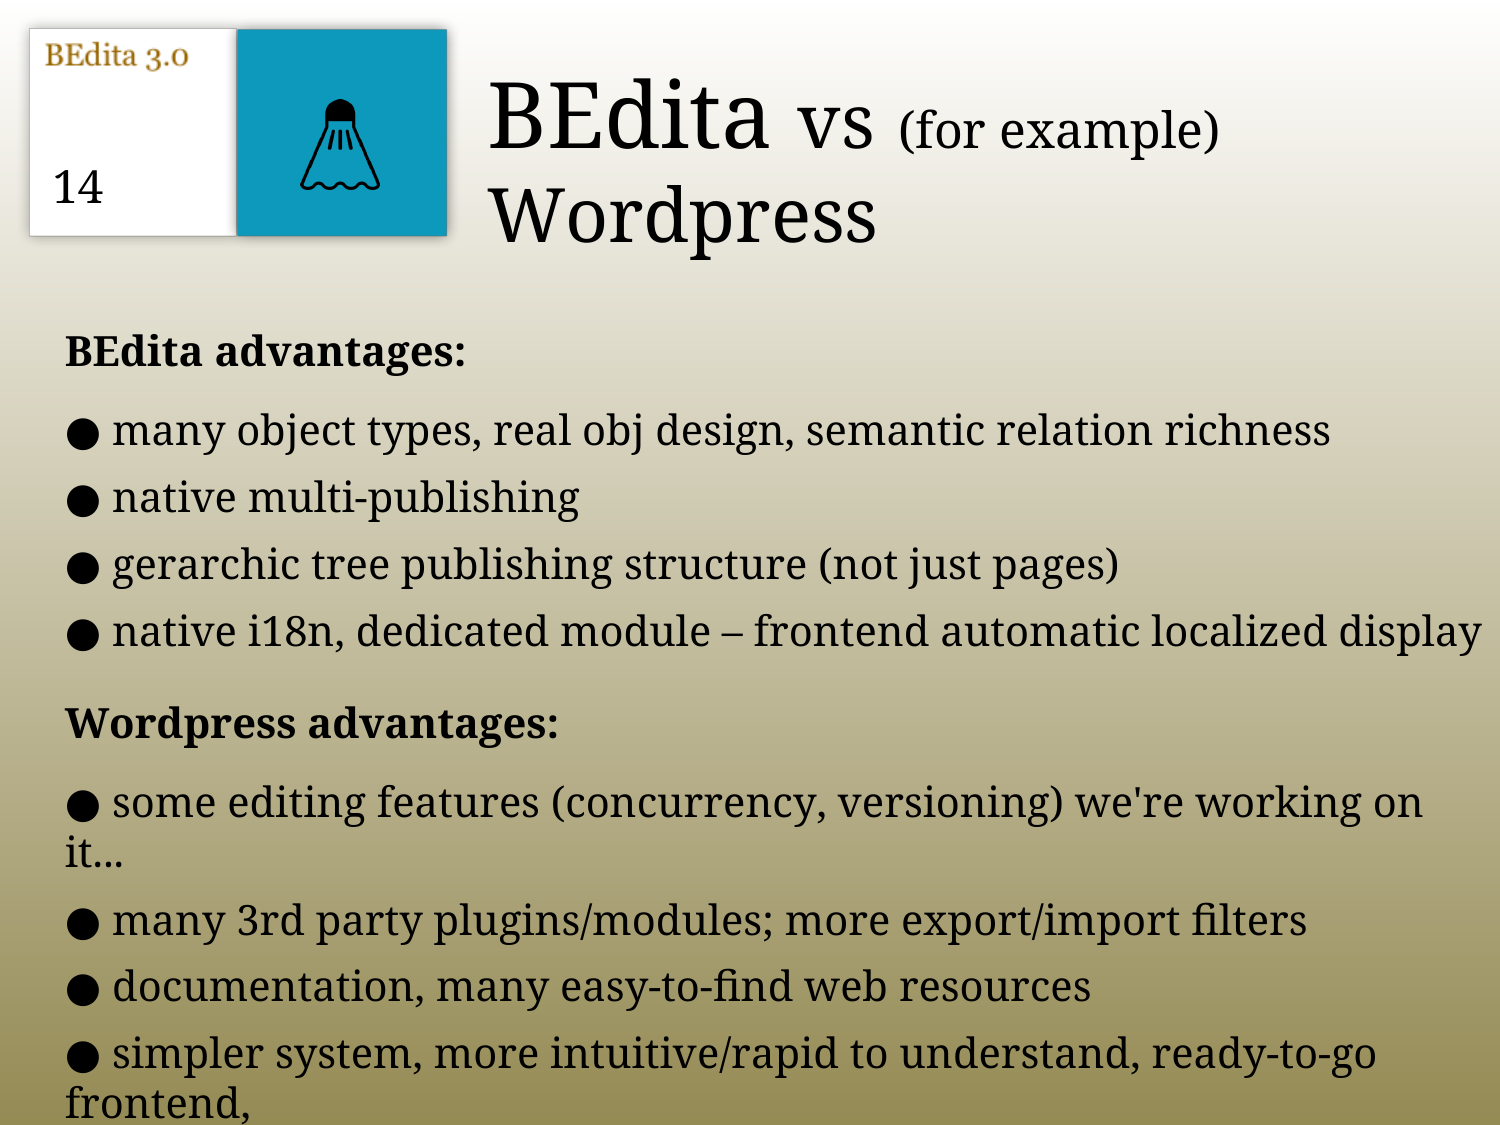

BEdita vs (for example)
Wordpress
BEdita advantages:
● many object types, real obj design, semantic relation richness
● native multi-publishing
● gerarchic tree publishing structure (not just pages)
● native i18n, dedicated module – frontend automatic localized display
Wordpress advantages:
● some editing features (concurrency, versioning) we're working on it...
● many 3rd party plugins/modules; more export/import filters
● documentation, many easy-to-find web resources
● simpler system, more intuitive/rapid to understand, ready-to-go frontend,
● different target (not jus designer/developer)